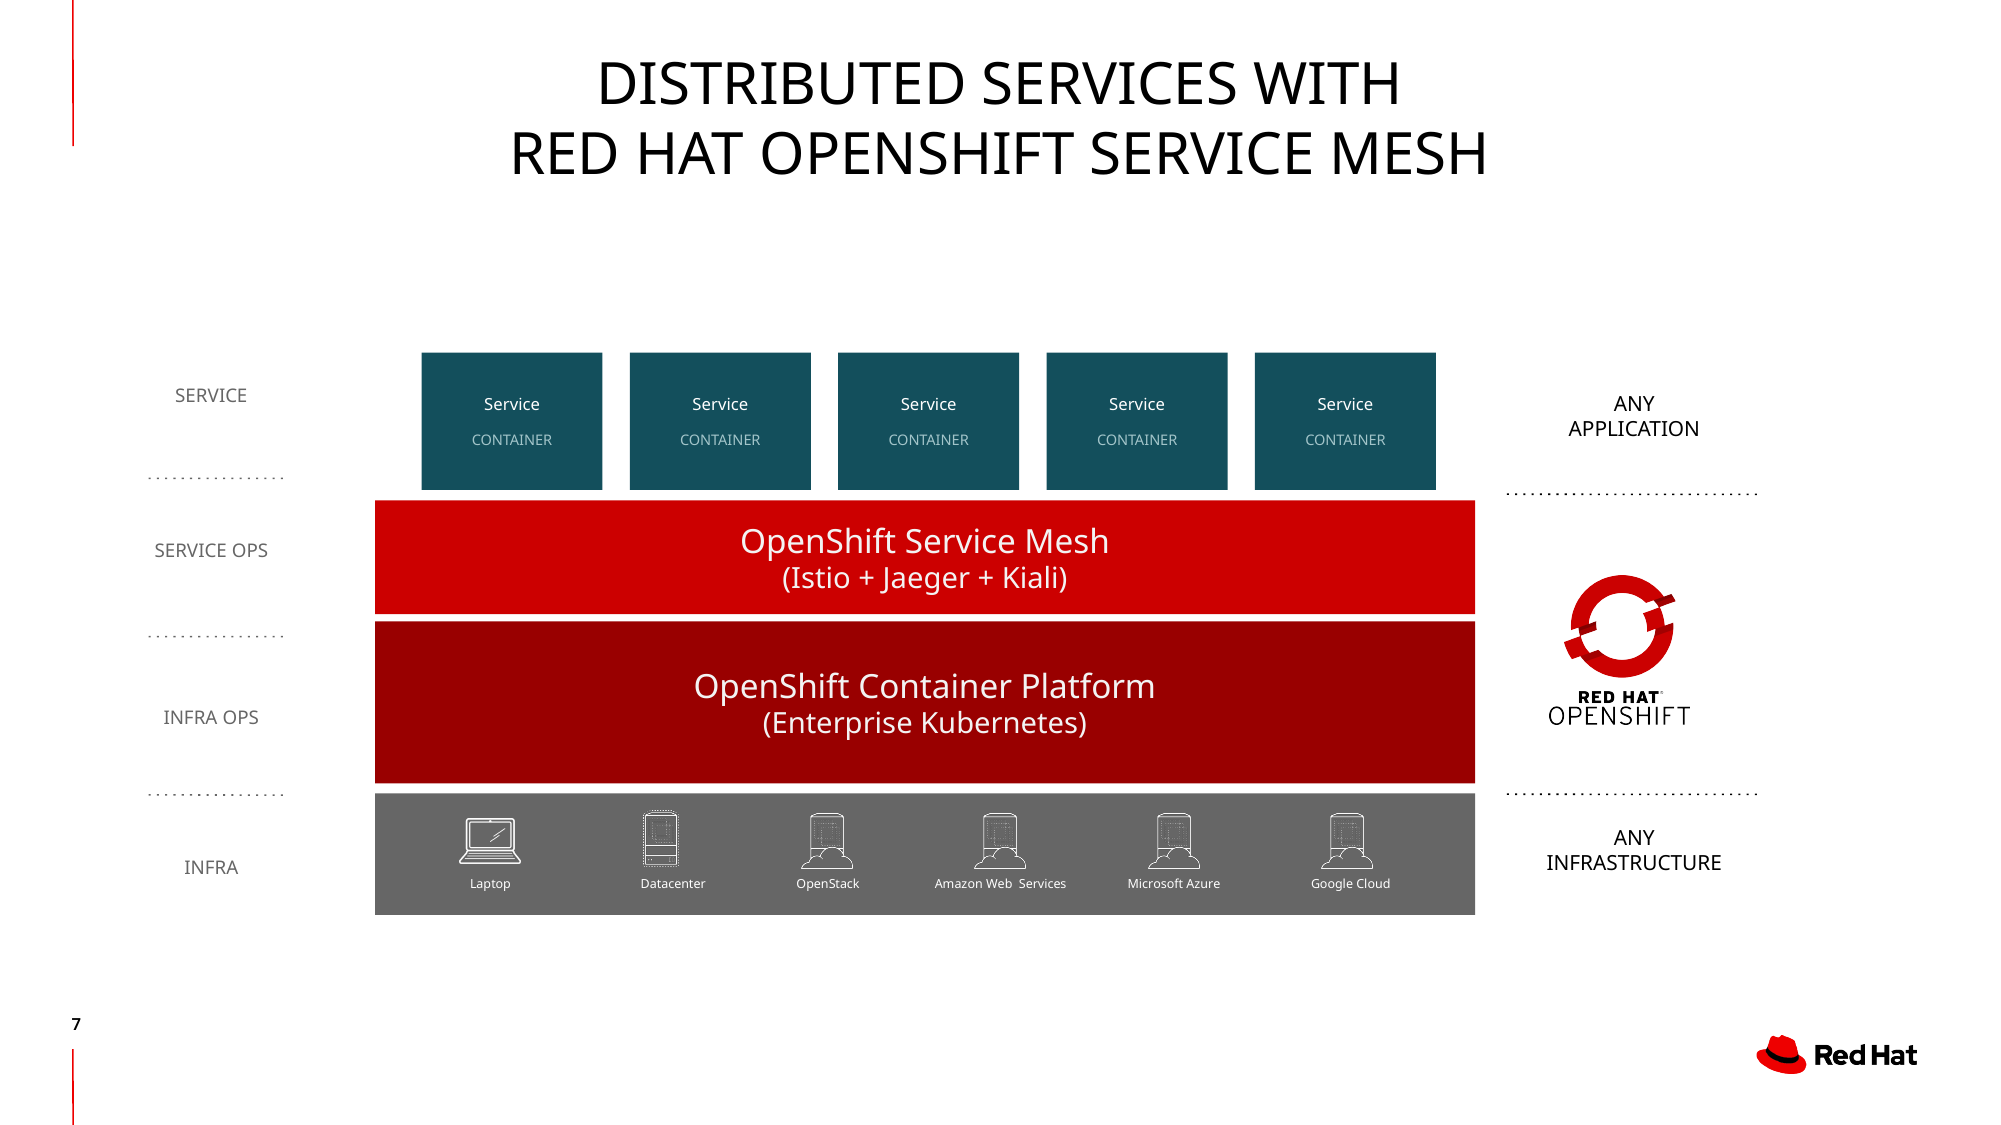

# DISTRIBUTED SERVICES WITH RED HAT OPENSHIFT SERVICE MESH
Service
CONTAINER
Service
CONTAINER
Service
CONTAINER
Service
CONTAINER
Service
CONTAINER
SERVICE
ANY
APPLICATION
OpenShift Service Mesh
(Istio + Jaeger + Kiali)
SERVICE OPS
OpenShift Container Platform
(Enterprise Kubernetes)
INFRA OPS
Laptop
Datacenter
OpenStack
Amazon Web Services
Microsoft Azure
Google Cloud
ANY
INFRASTRUCTURE
INFRA